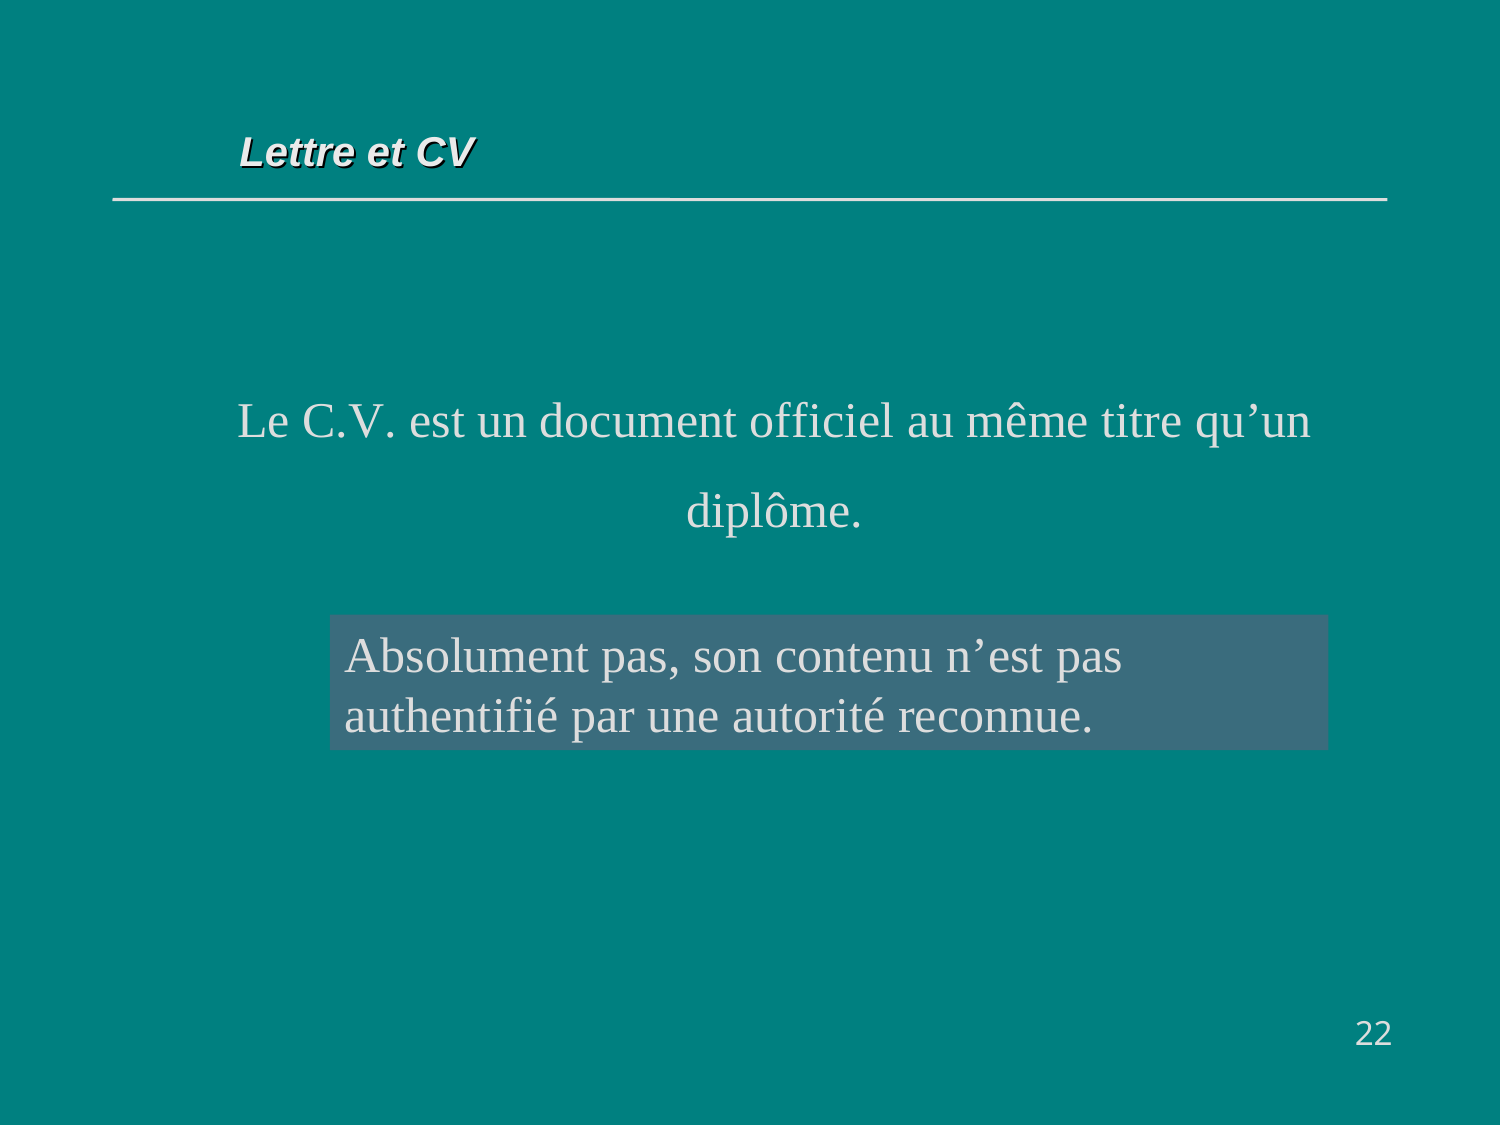

Lettre et CV
Le C.V. est un document officiel au même titre qu’un diplôme.
V/F
Absolument pas, son contenu n’est pas authentifié par une autorité reconnue.
22